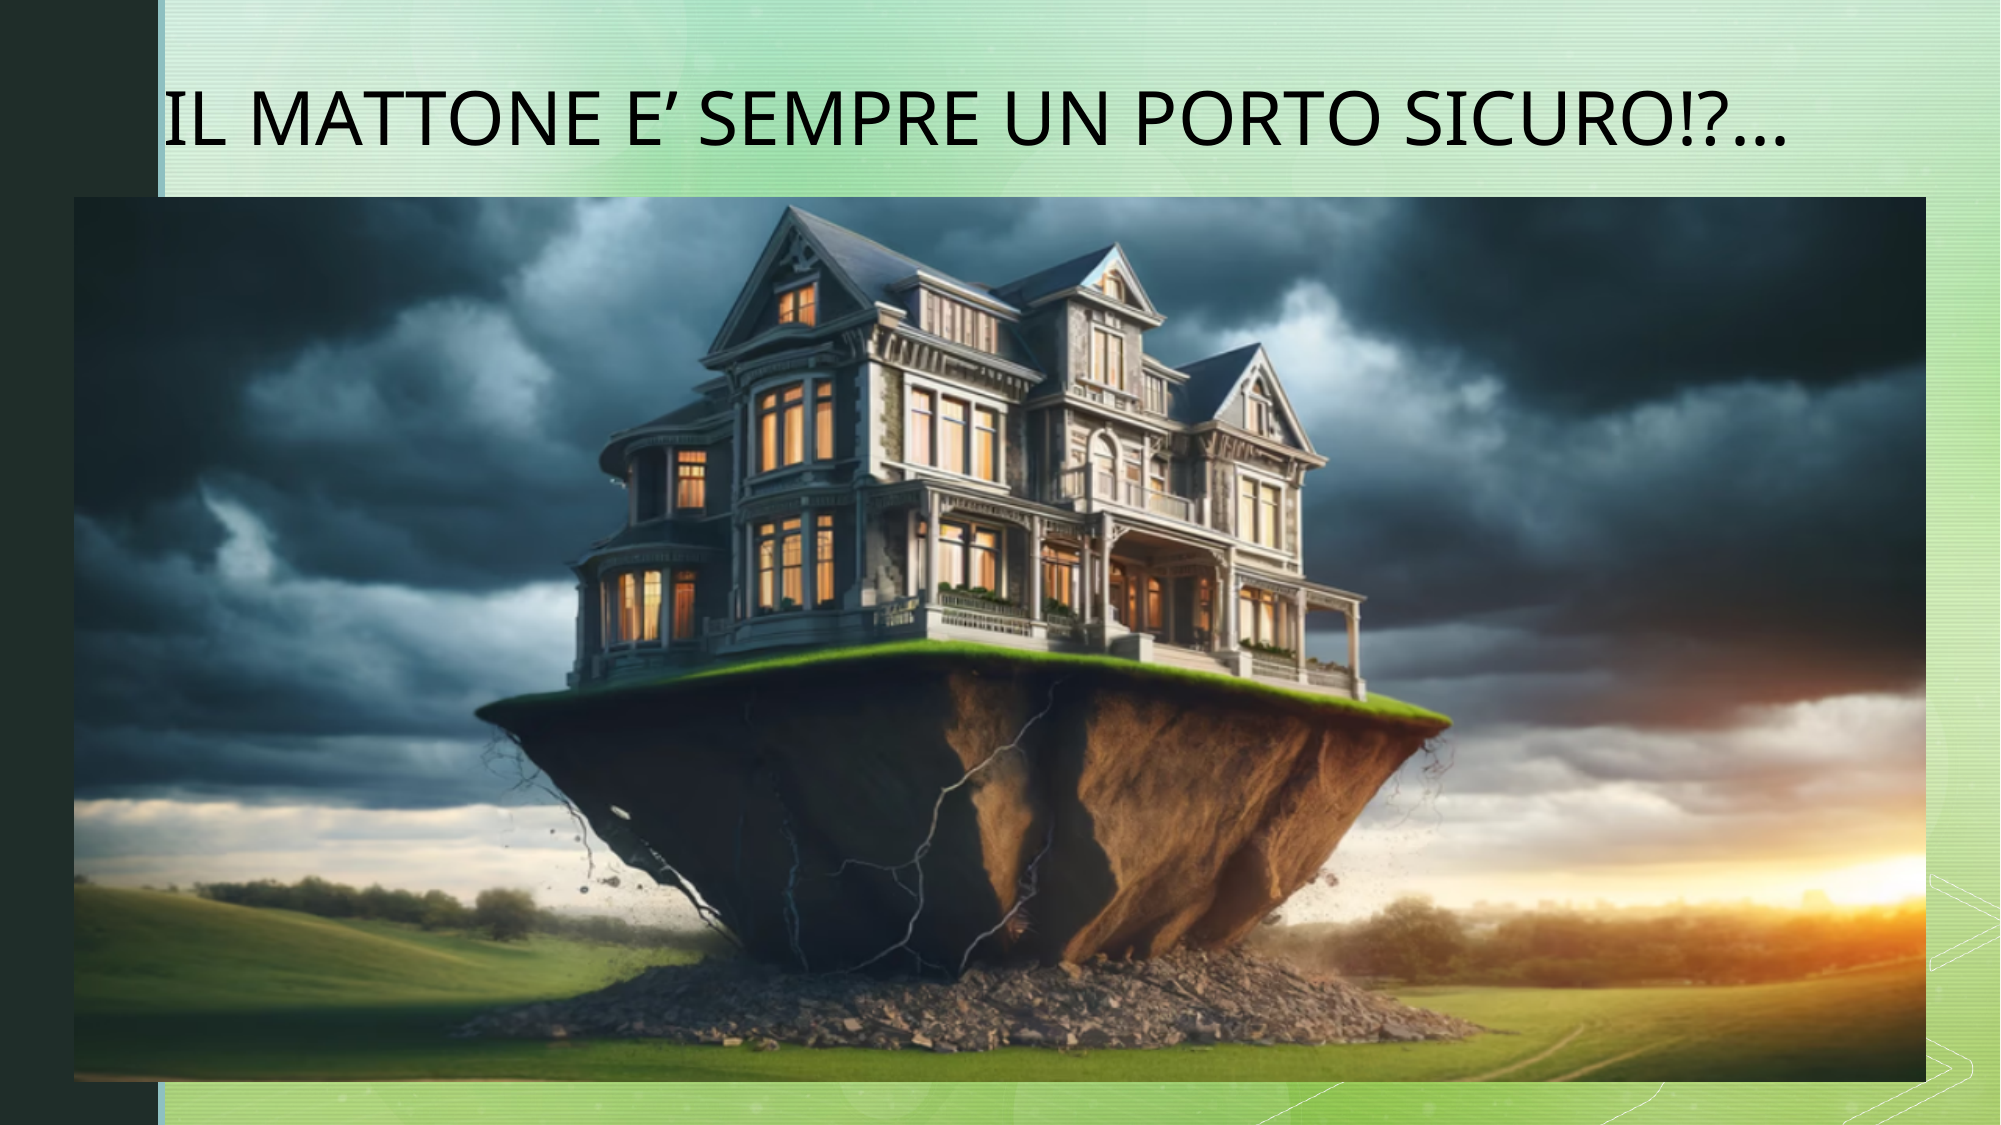

IL MATTONE E’ SEMPRE UN PORTO SICURO!?...